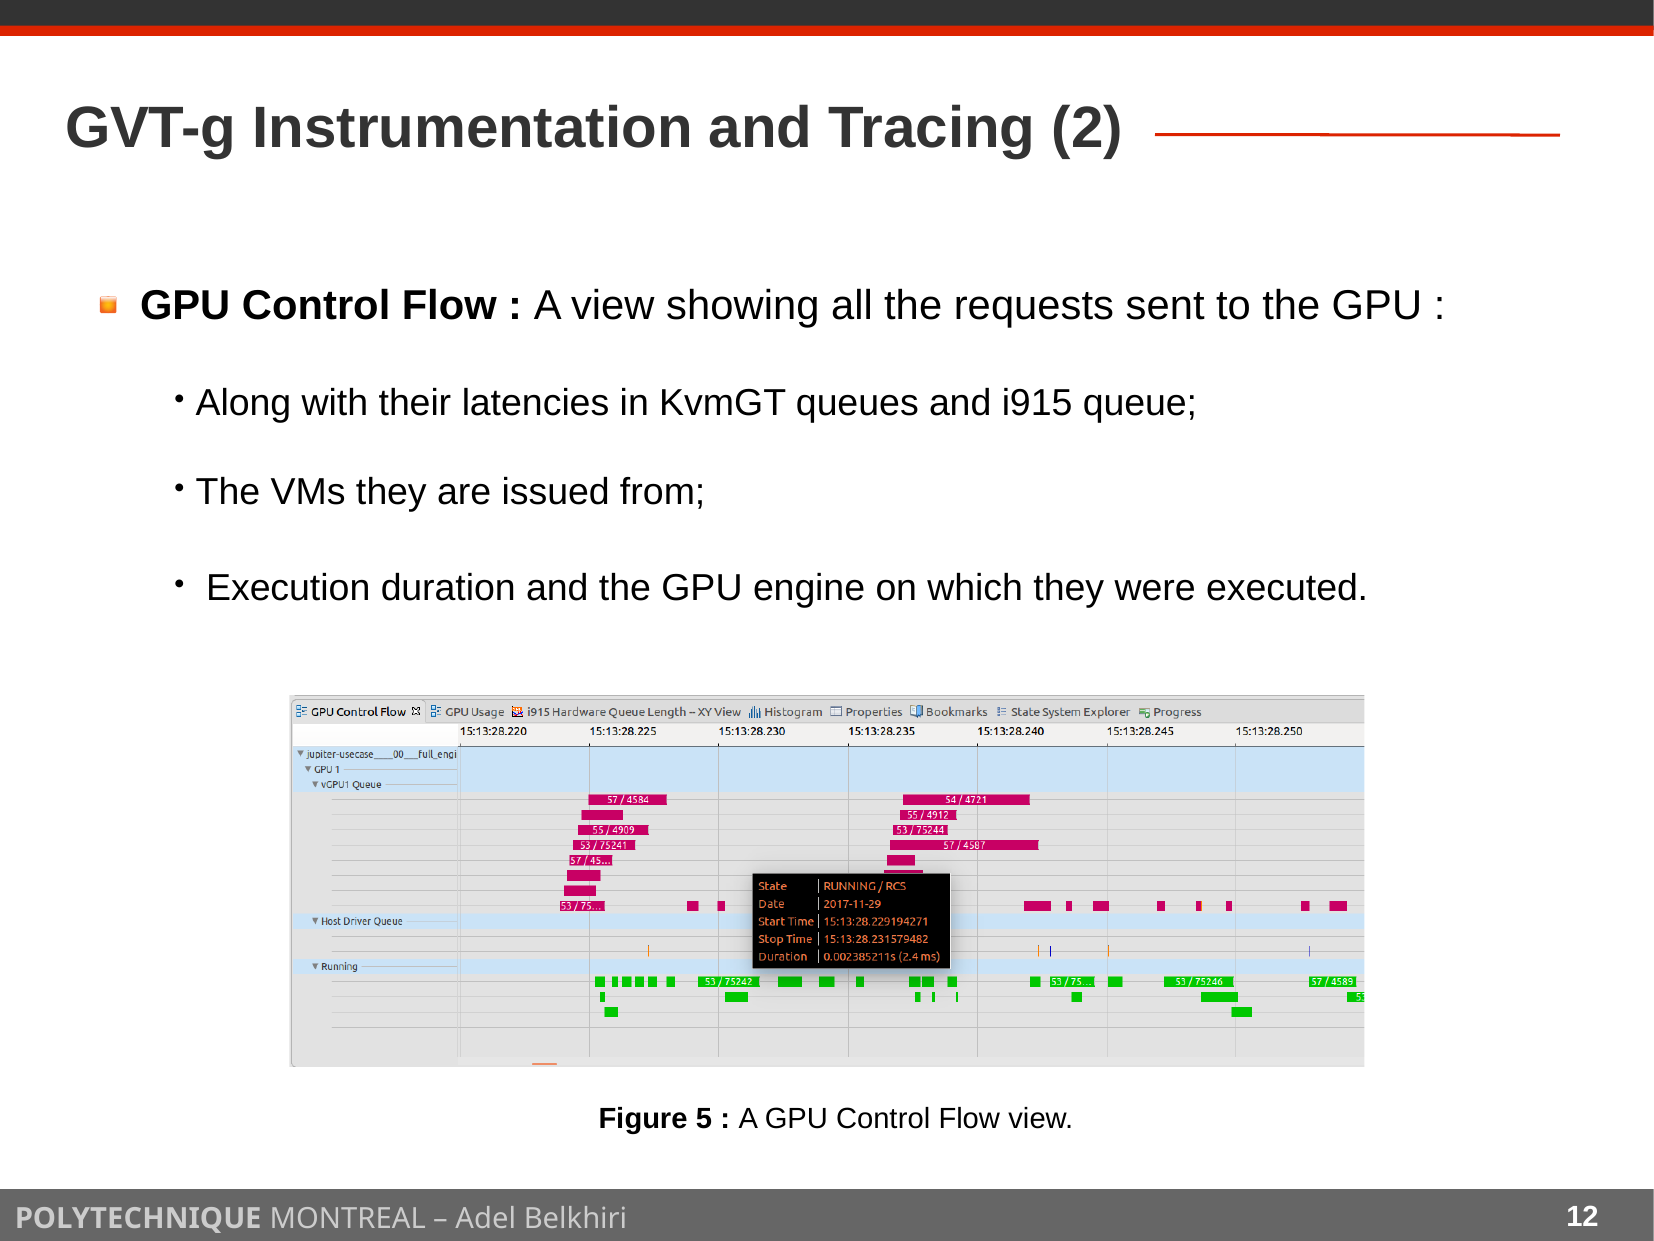

GVT-g Instrumentation and Tracing (2)
 GPU Control Flow : A view showing all the requests sent to the GPU :
 Along with their latencies in KvmGT queues and i915 queue;
 The VMs they are issued from;
 Execution duration and the GPU engine on which they were executed.
Figure 5 : A GPU Control Flow view.
POLYTECHNIQUE MONTREAL – Adel Belkhiri
12